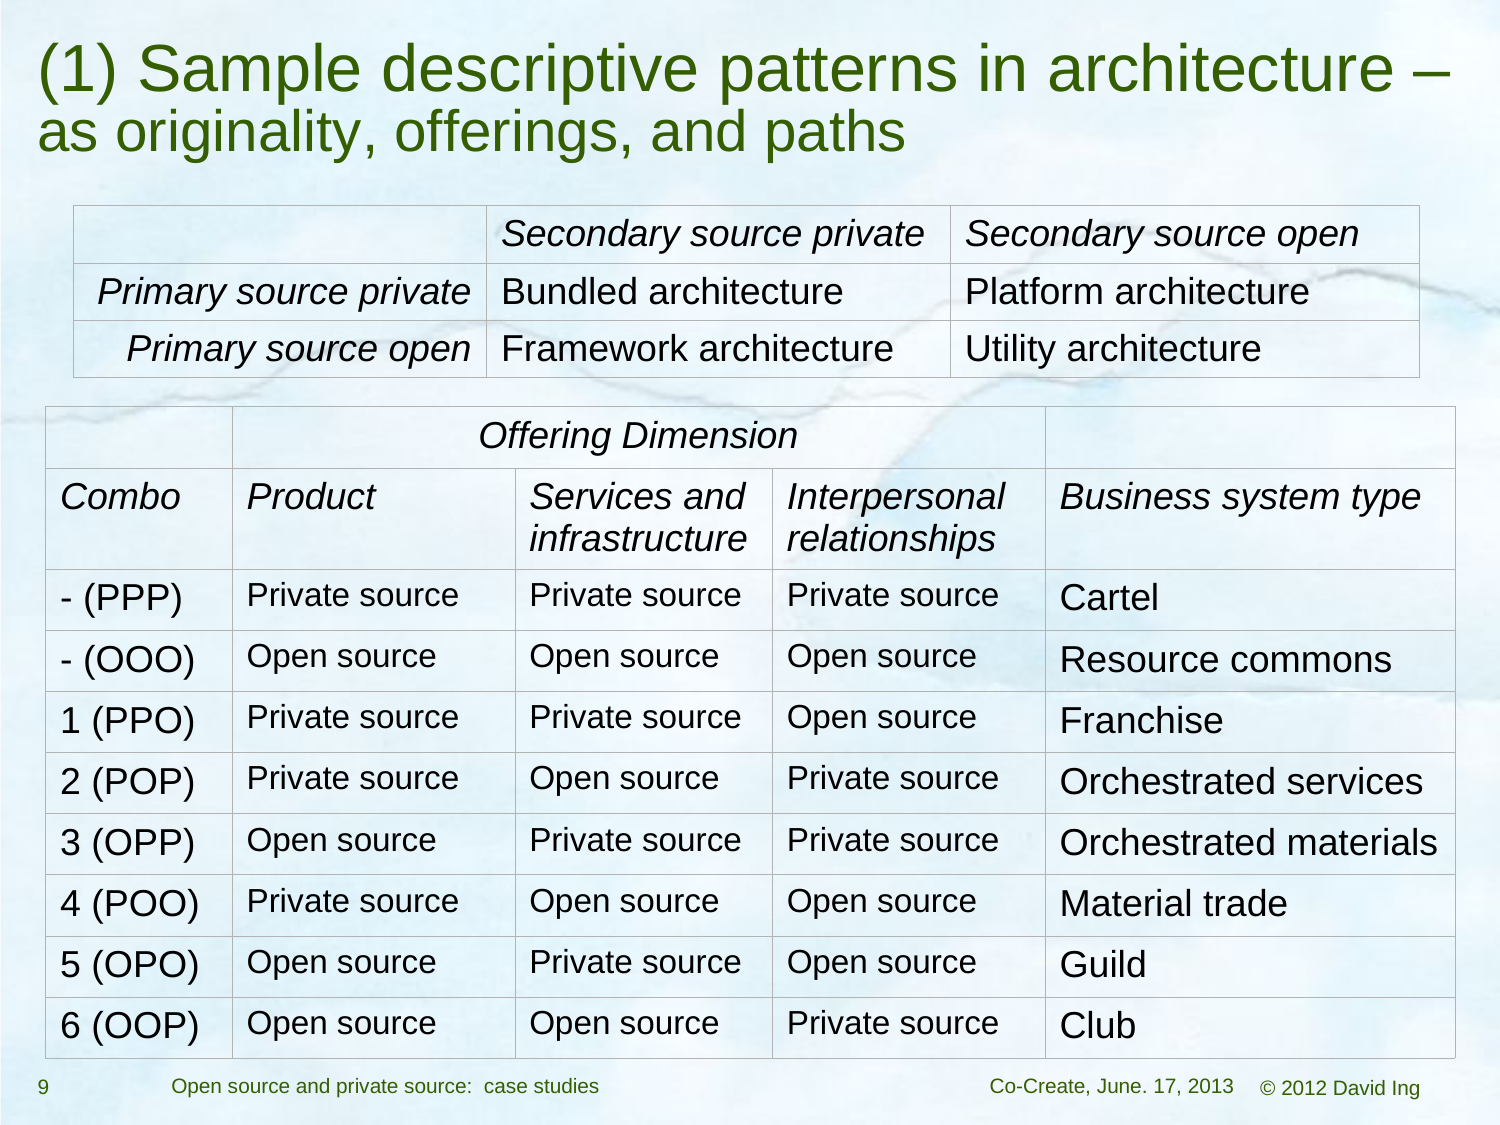

# (1) Sample descriptive patterns in architecture – as originality, offerings, and paths
| | Secondary source private | Secondary source open |
| --- | --- | --- |
| Primary source private | Bundled architecture | Platform architecture |
| Primary source open | Framework architecture | Utility architecture |
| | Offering Dimension | | | |
| --- | --- | --- | --- | --- |
| Combo | Product | Services and infrastructure | Interpersonal relationships | Business system type |
| - (PPP) | Private source | Private source | Private source | Cartel |
| - (OOO) | Open source | Open source | Open source | Resource commons |
| 1 (PPO) | Private source | Private source | Open source | Franchise |
| 2 (POP) | Private source | Open source | Private source | Orchestrated services |
| 3 (OPP) | Open source | Private source | Private source | Orchestrated materials |
| 4 (POO) | Private source | Open source | Open source | Material trade |
| 5 (OPO) | Open source | Private source | Open source | Guild |
| 6 (OOP) | Open source | Open source | Private source | Club |
Open source and private source: case studies
Co-Create, June. 17, 2013
9